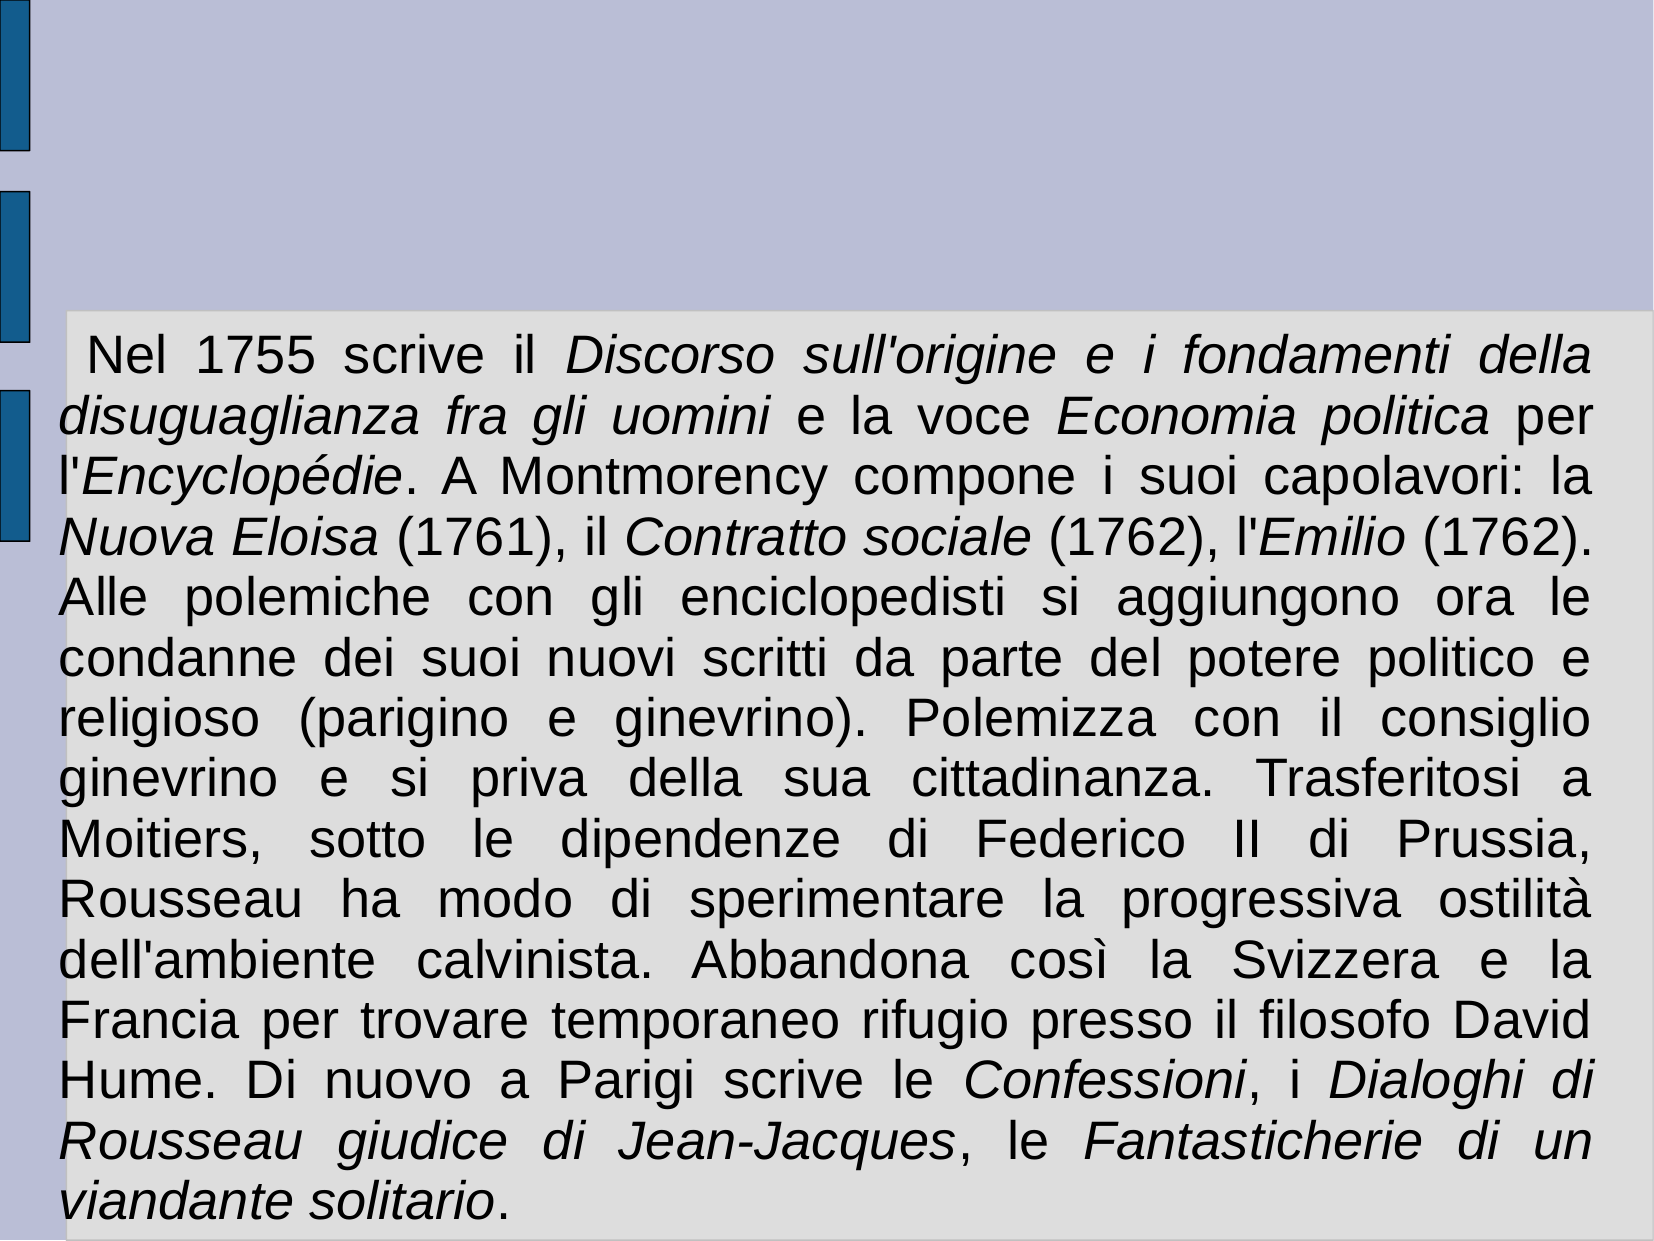

#
 Nel 1755 scrive il Discorso sull'origine e i fondamenti della disuguaglianza fra gli uomini e la voce Economia politica per l'Encyclopédie. A Montmorency compone i suoi capolavori: la Nuova Eloisa (1761), il Contratto sociale (1762), l'Emilio (1762). Alle polemiche con gli enciclopedisti si aggiungono ora le condanne dei suoi nuovi scritti da parte del potere politico e religioso (parigino e ginevrino). Polemizza con il consiglio ginevrino e si priva della sua cittadinanza. Trasferitosi a Moitiers, sotto le dipendenze di Federico II di Prussia, Rousseau ha modo di sperimentare la progressiva ostilità dell'ambiente calvinista. Abbandona così la Svizzera e la Francia per trovare temporaneo rifugio presso il filosofo David Hume. Di nuovo a Parigi scrive le Confessioni, i Dialoghi di Rousseau giudice di Jean-Jacques, le Fantasticherie di un viandante solitario.